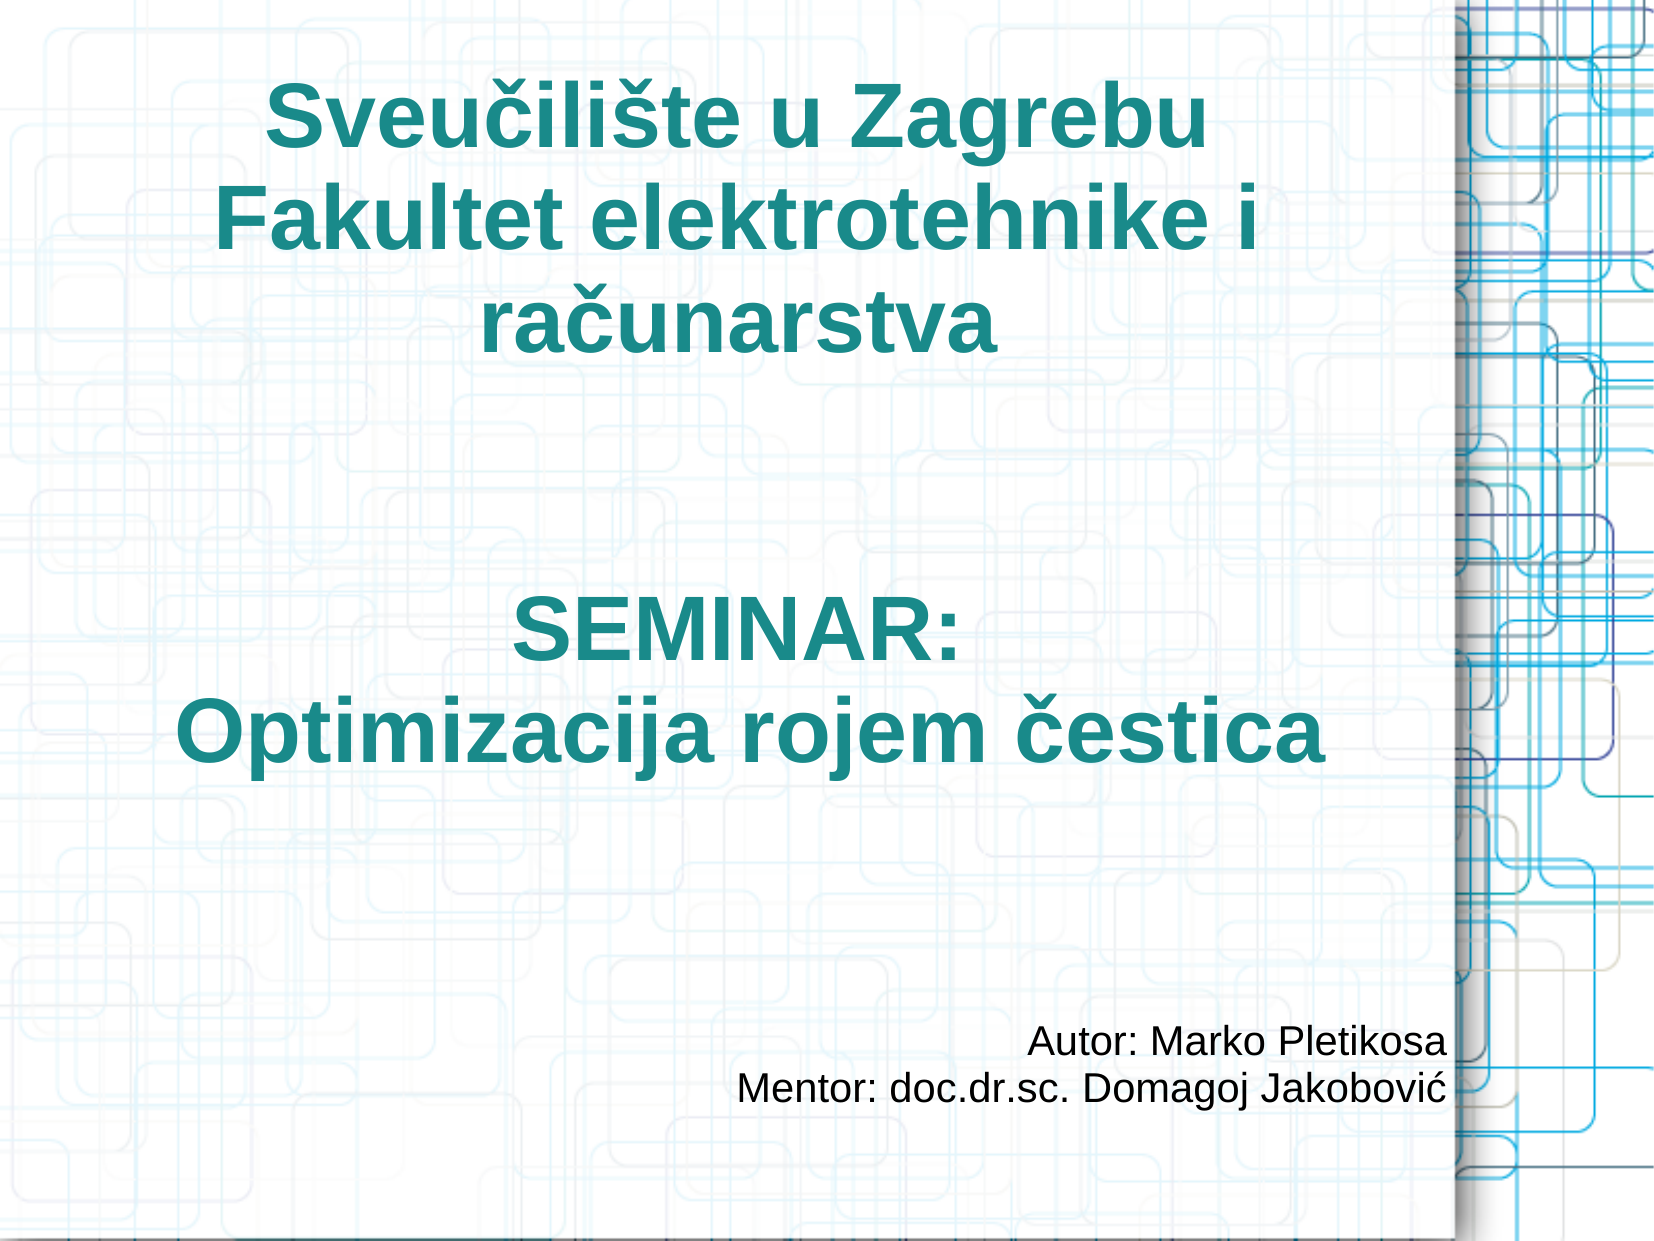

# Sveučilište u Zagrebu Fakultet elektrotehnike i računarstva SEMINAR: Optimizacija rojem čestica
Autor: Marko Pletikosa
Mentor: doc.dr.sc. Domagoj Jakobović